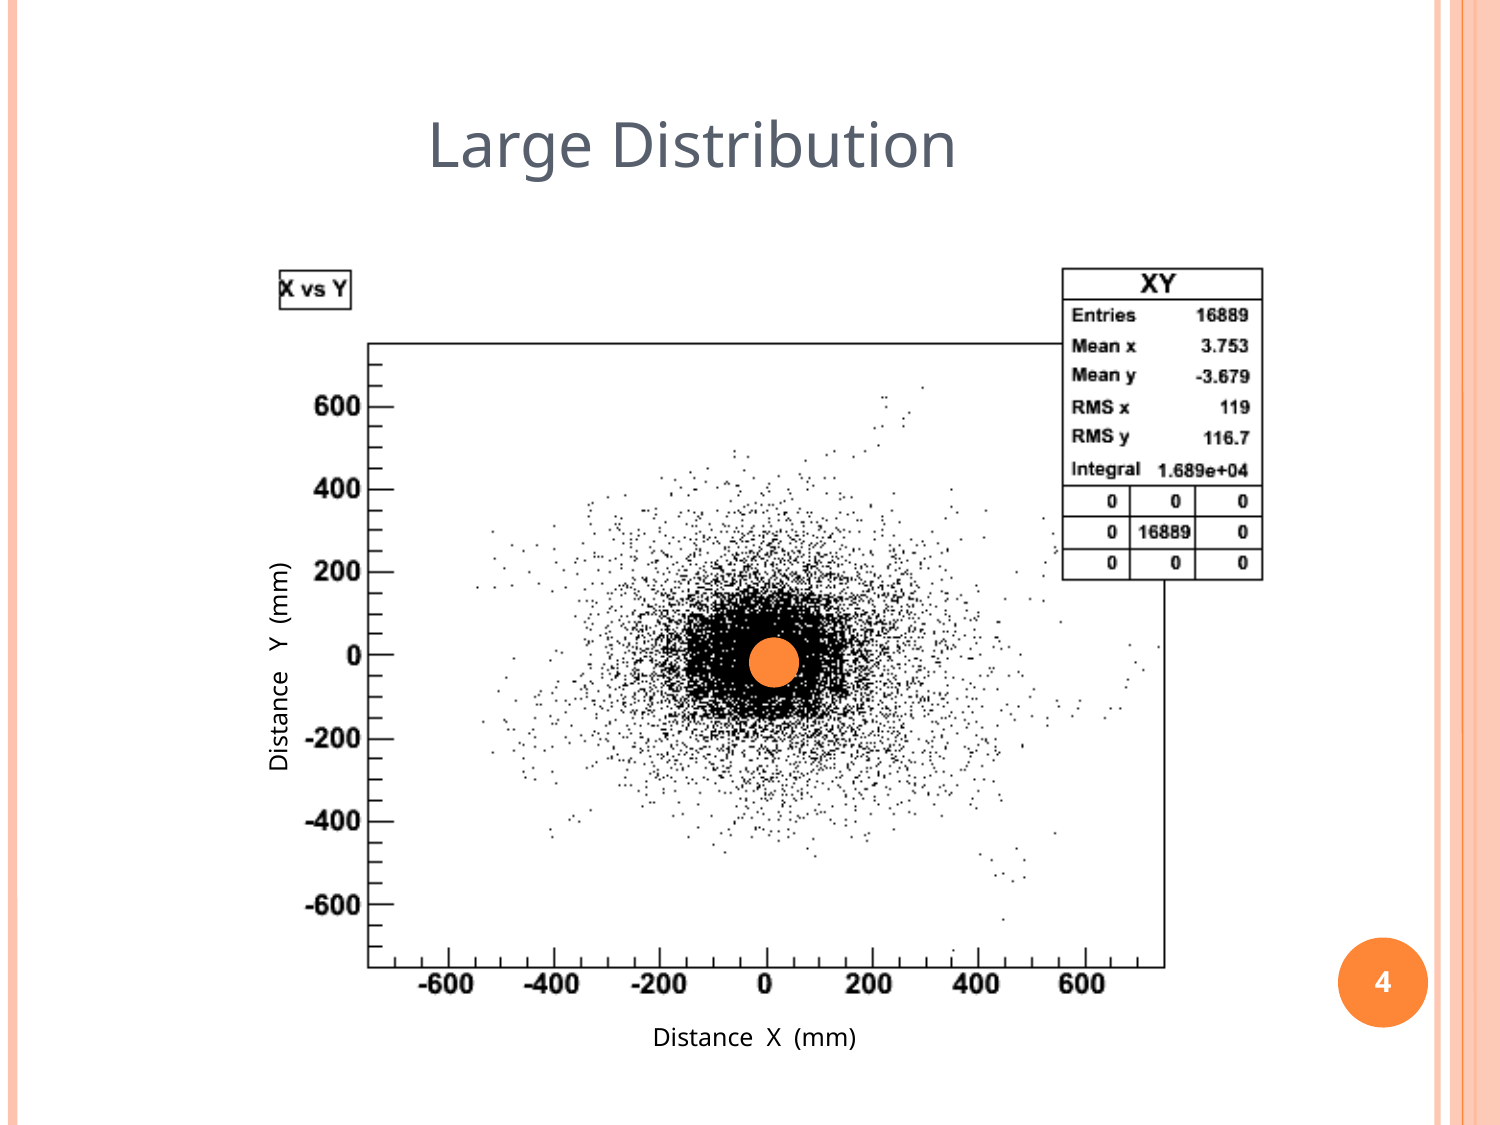

# Large Distribution
Distance Y (mm)
Distance X (mm)